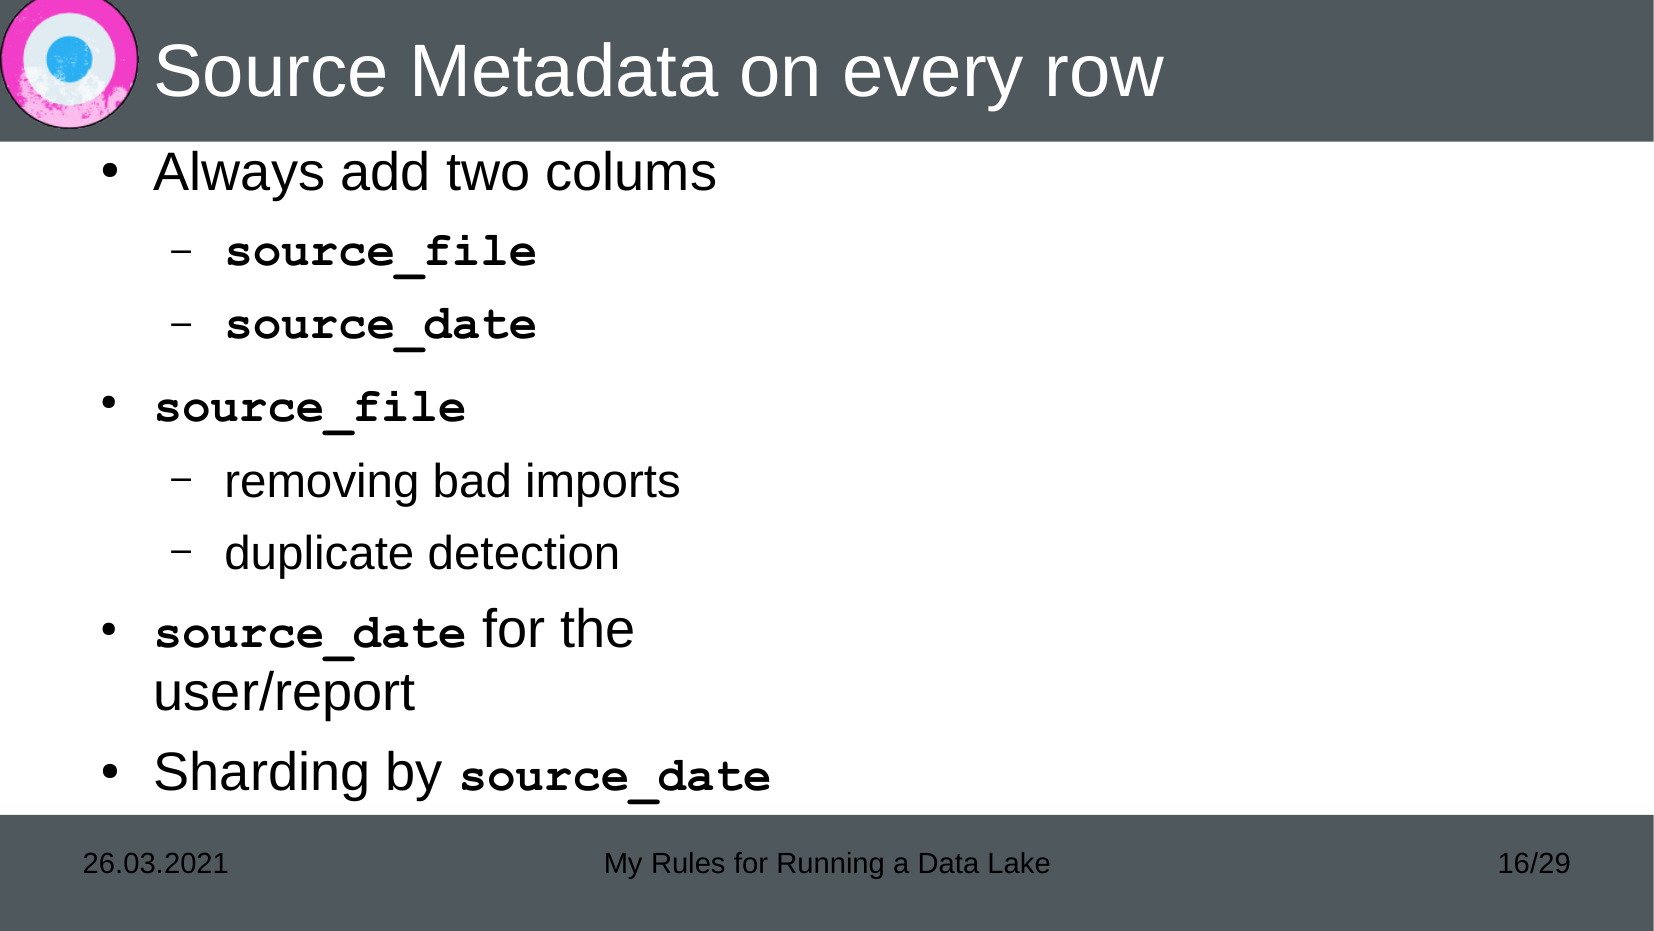

# Source Metadata on every row
Always add two colums
source_file
source_date
source_file
removing bad imports
duplicate detection
source_date for the user/report
Sharding by source_date
08. März 2019
16